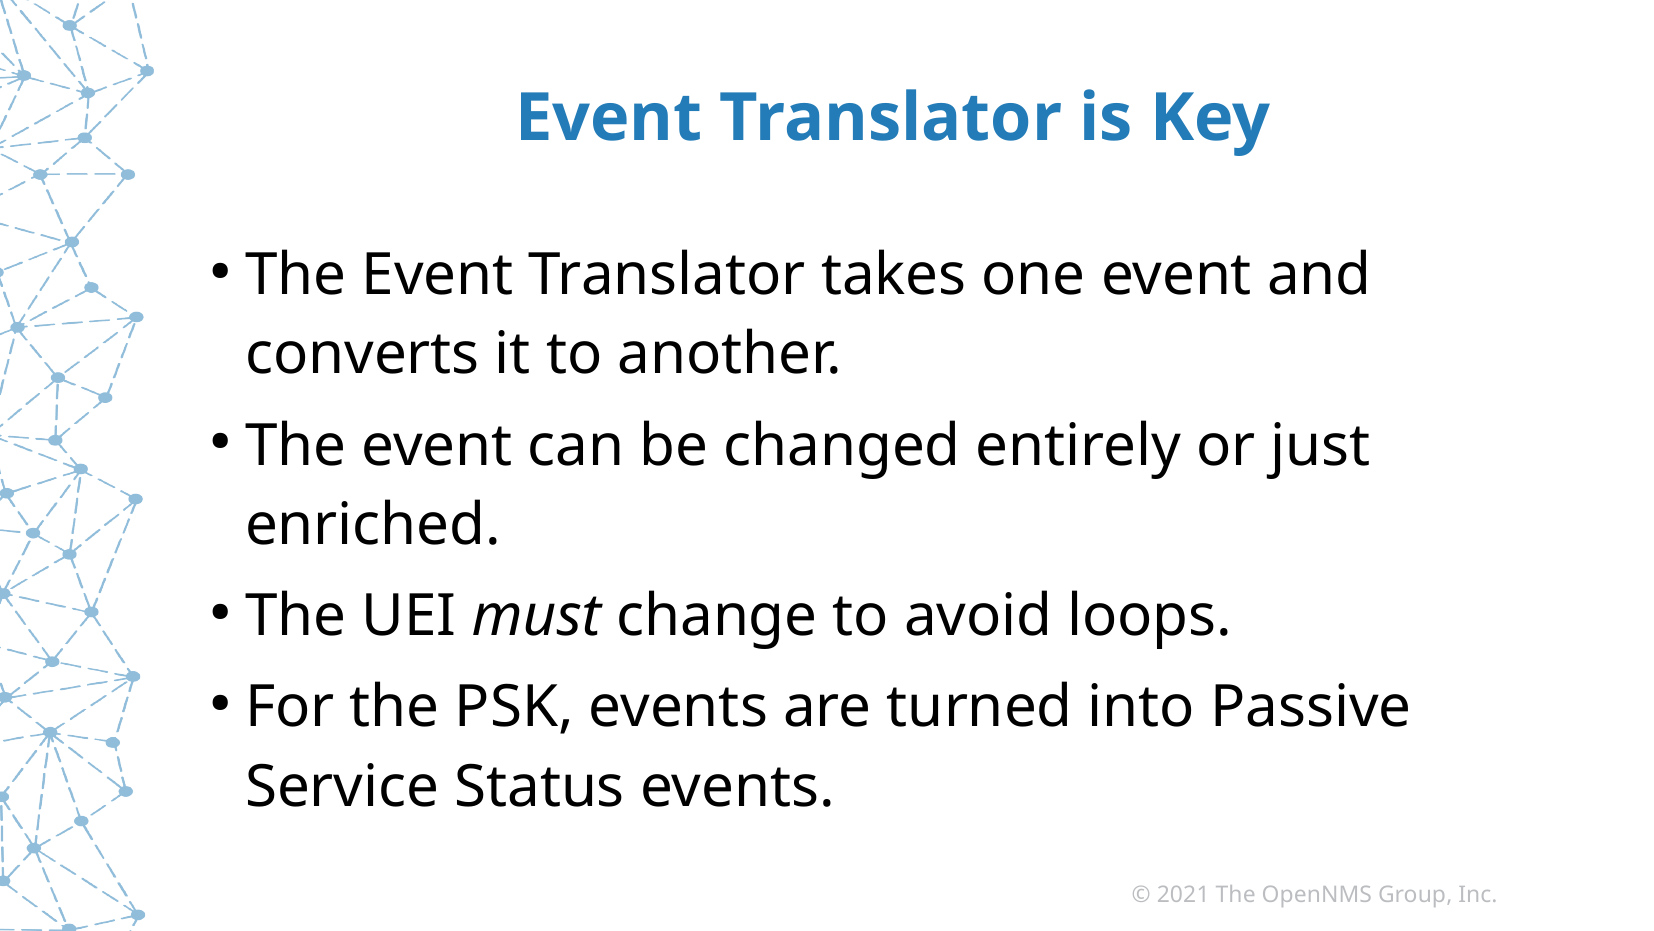

# Event Translator is Key
The Event Translator takes one event and converts it to another.
The event can be changed entirely or just enriched.
The UEI must change to avoid loops.
For the PSK, events are turned into Passive Service Status events.